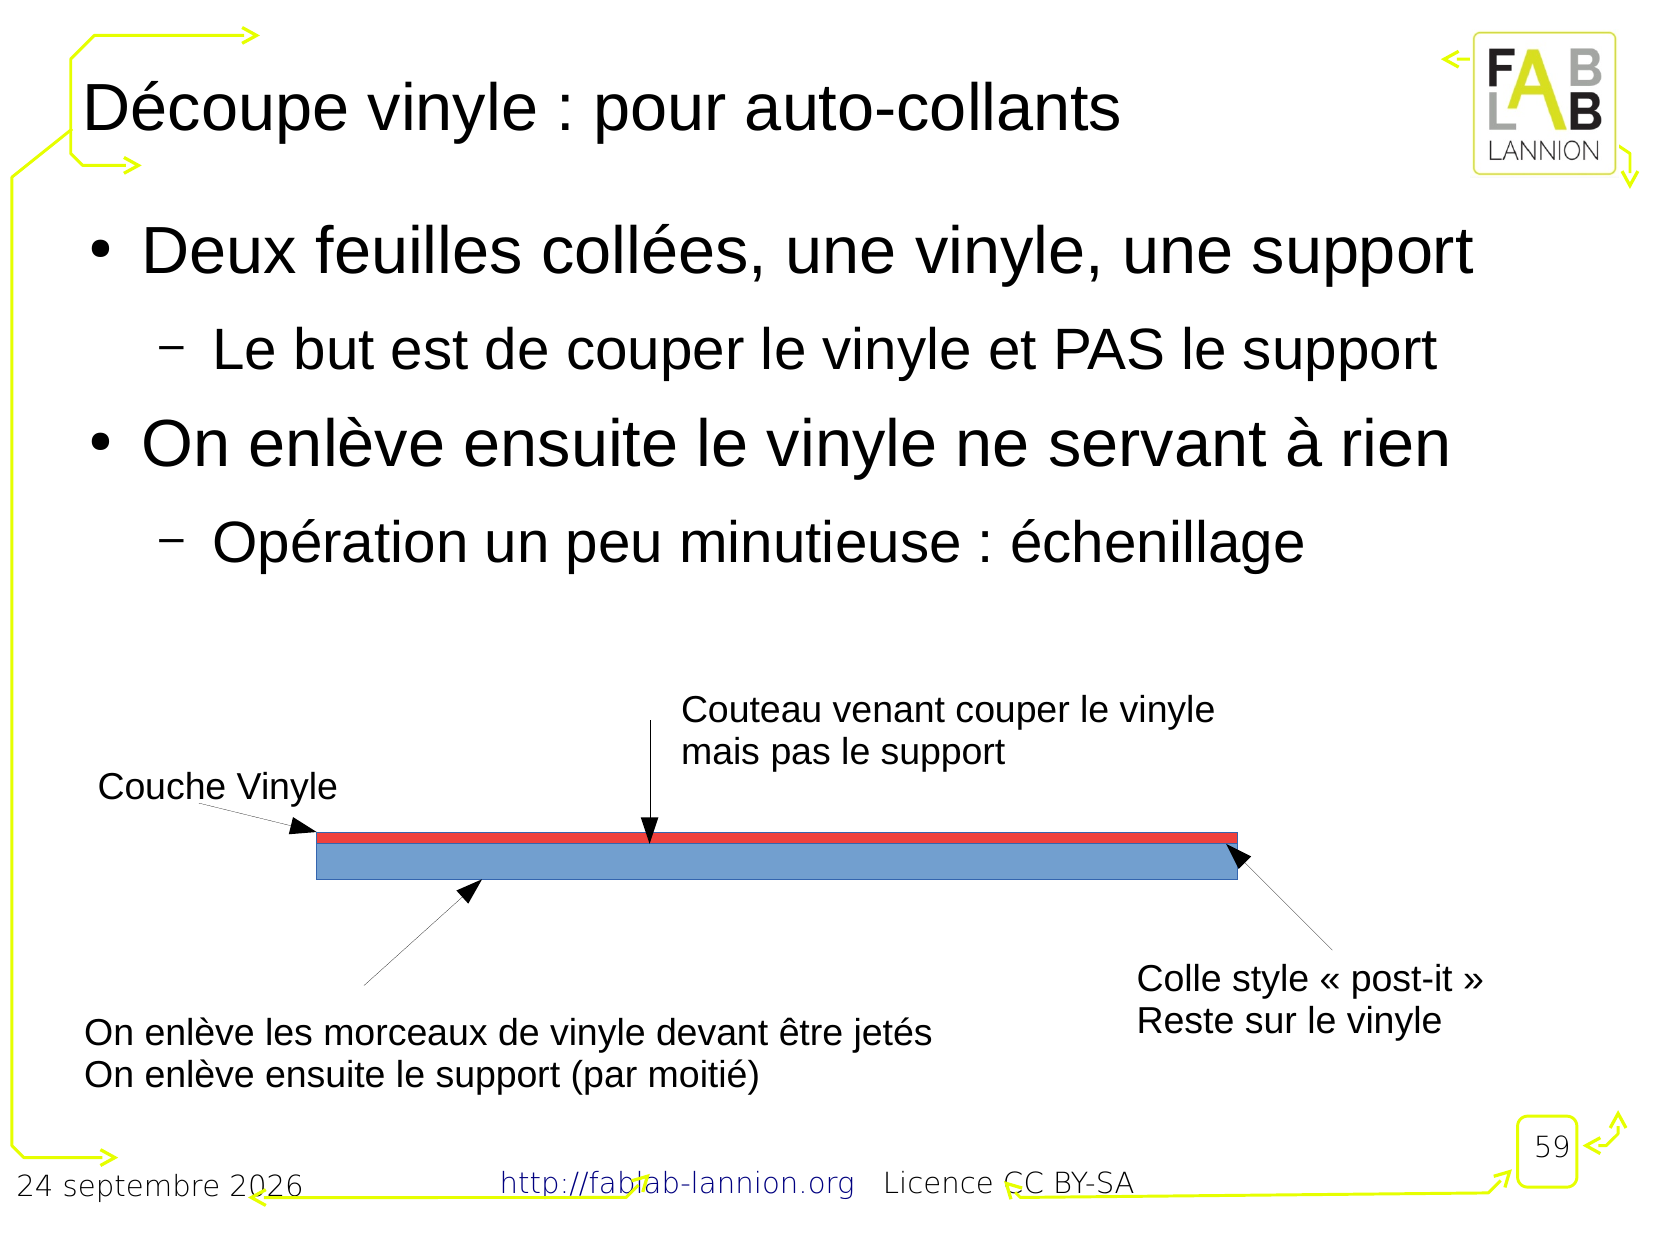

# Découpe vinyle : pour auto-collants
Deux feuilles collées, une vinyle, une support
Le but est de couper le vinyle et PAS le support
On enlève ensuite le vinyle ne servant à rien
Opération un peu minutieuse : échenillage
Couteau venant couper le vinyle
mais pas le support
Couche Vinyle
Colle style « post-it »
Reste sur le vinyle
On enlève les morceaux de vinyle devant être jetés
On enlève ensuite le support (par moitié)
59